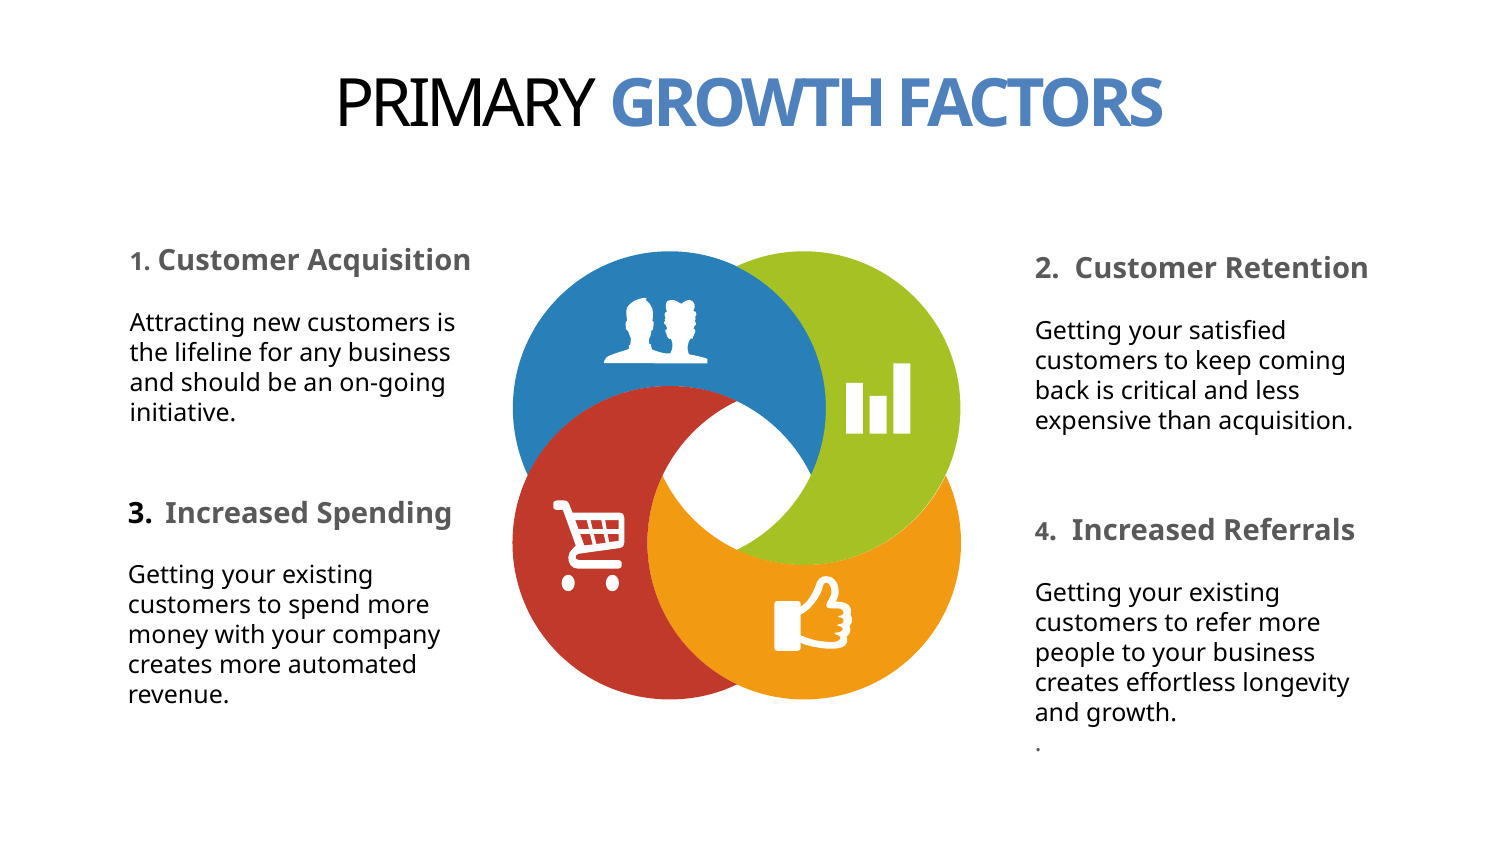

PRIMARY GROWTH FACTORS
2. Customer Retention
Getting your satisfied customers to keep coming back is critical and less expensive than acquisition.
1. Customer Acquisition
Attracting new customers is
the lifeline for any business and should be an on-going initiative.
Increased Spending
Getting your existing customers to spend more money with your company creates more automated revenue.
4. Increased Referrals
Getting your existing customers to refer more people to your business creates effortless longevity and growth.
.